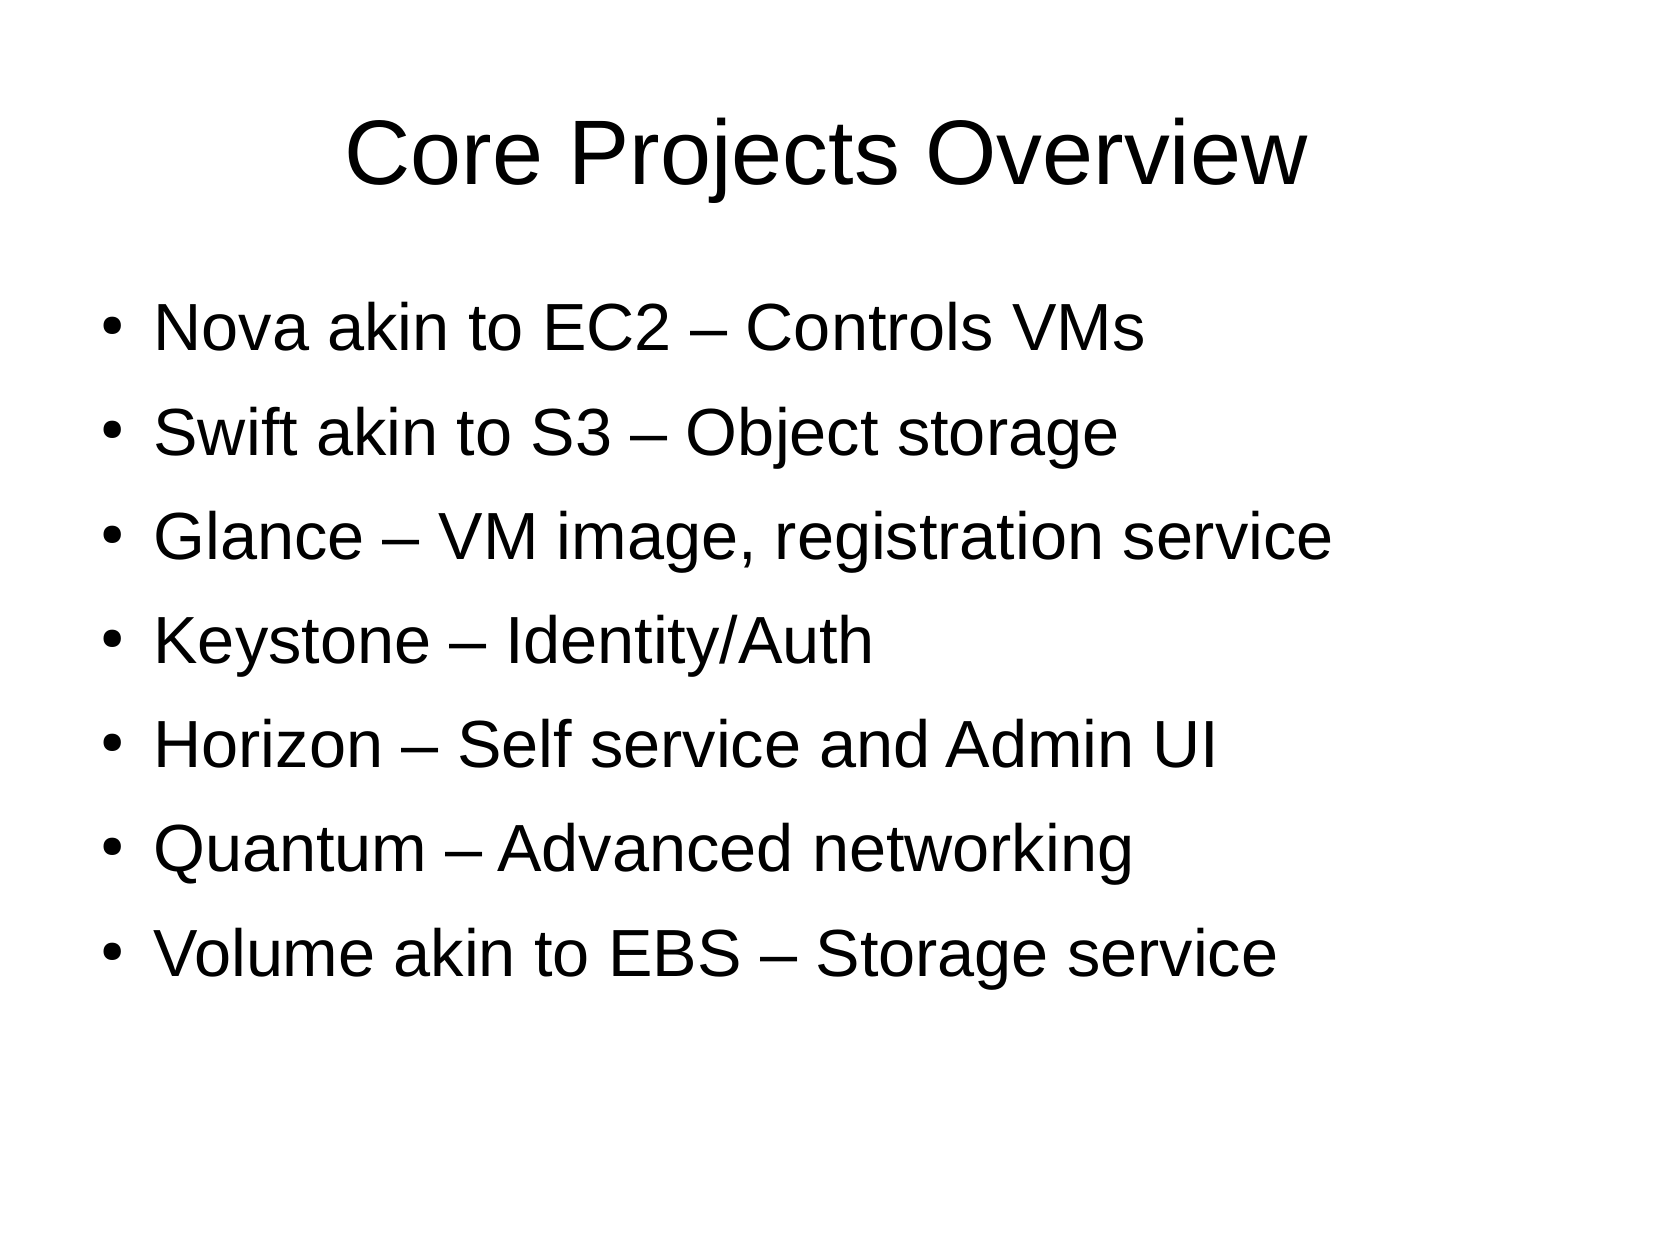

# Core Projects Overview
Nova akin to EC2 – Controls VMs
Swift akin to S3 – Object storage
Glance – VM image, registration service
Keystone – Identity/Auth
Horizon – Self service and Admin UI
Quantum – Advanced networking
Volume akin to EBS – Storage service